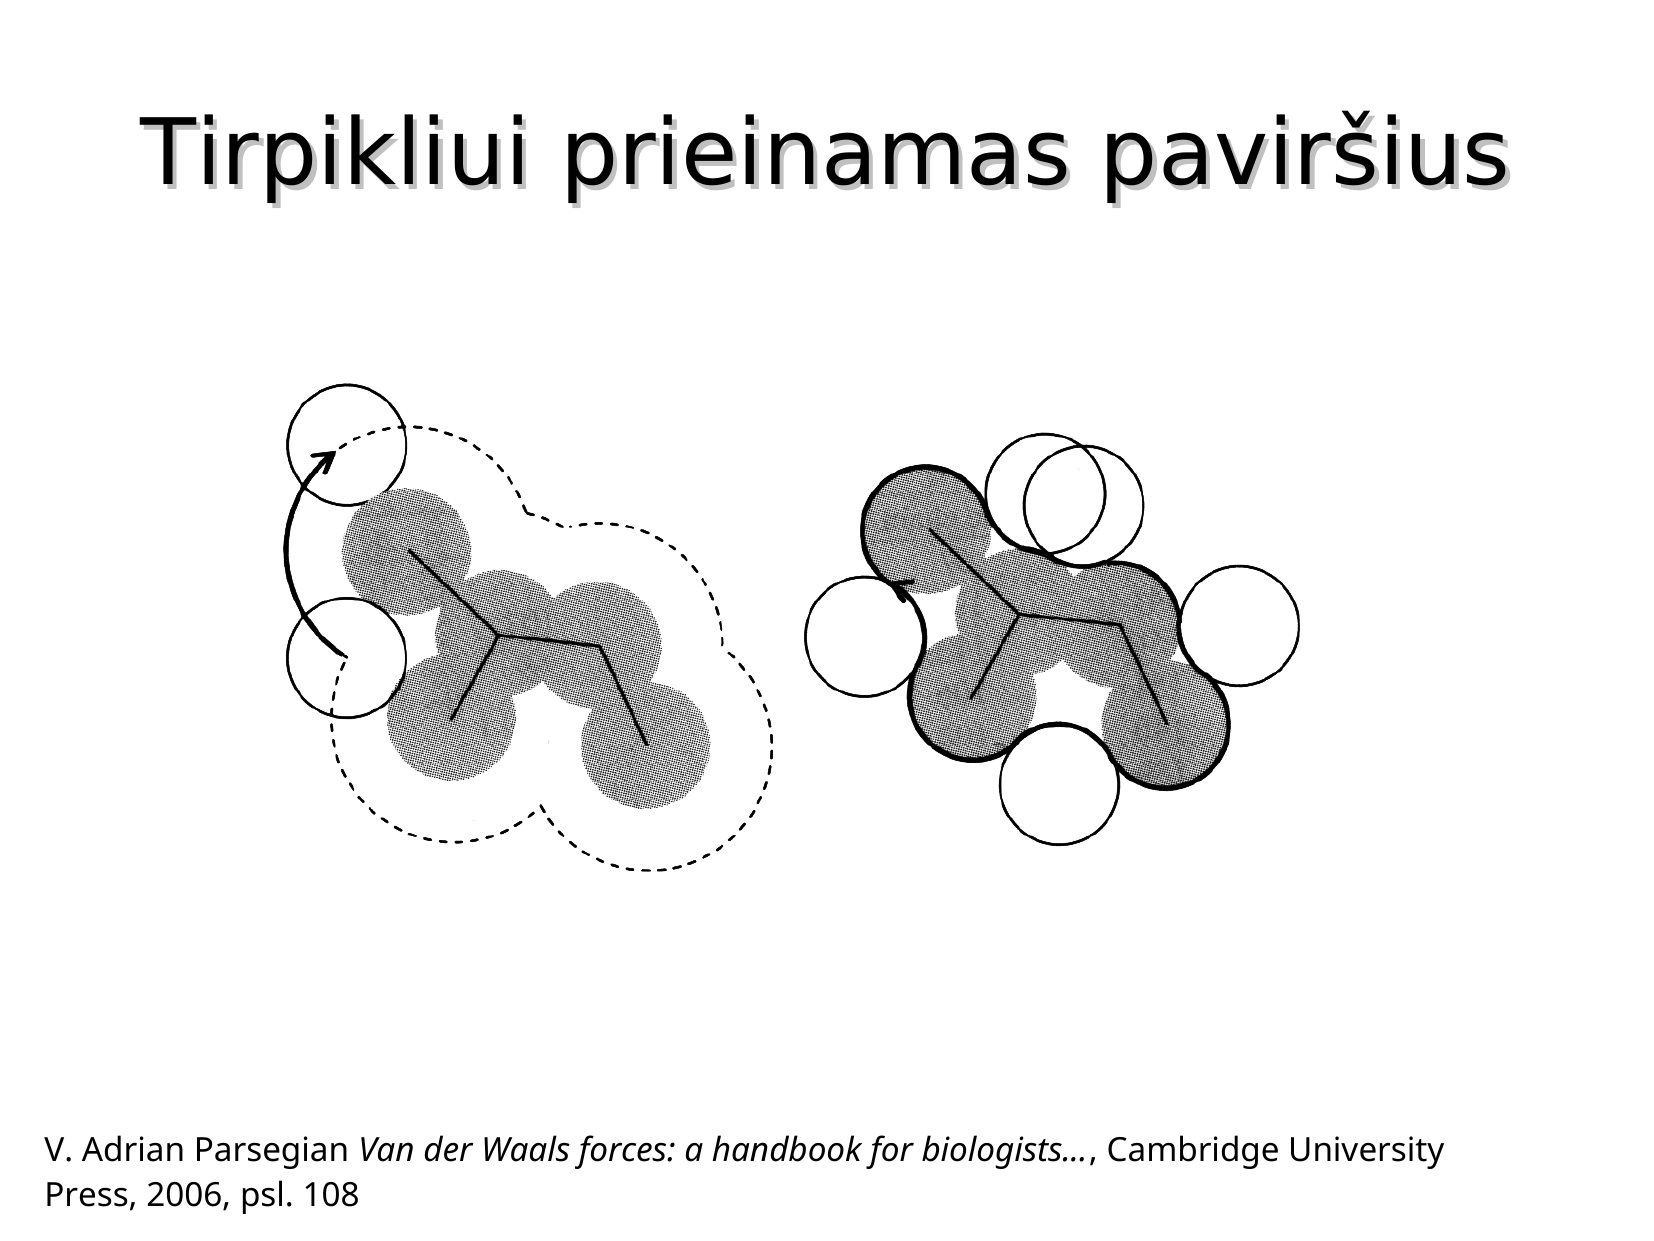

# Tirpikliui prieinamas paviršius
V. Adrian Parsegian Van der Waals forces: a handbook for biologists..., Cambridge University Press, 2006, psl. 108